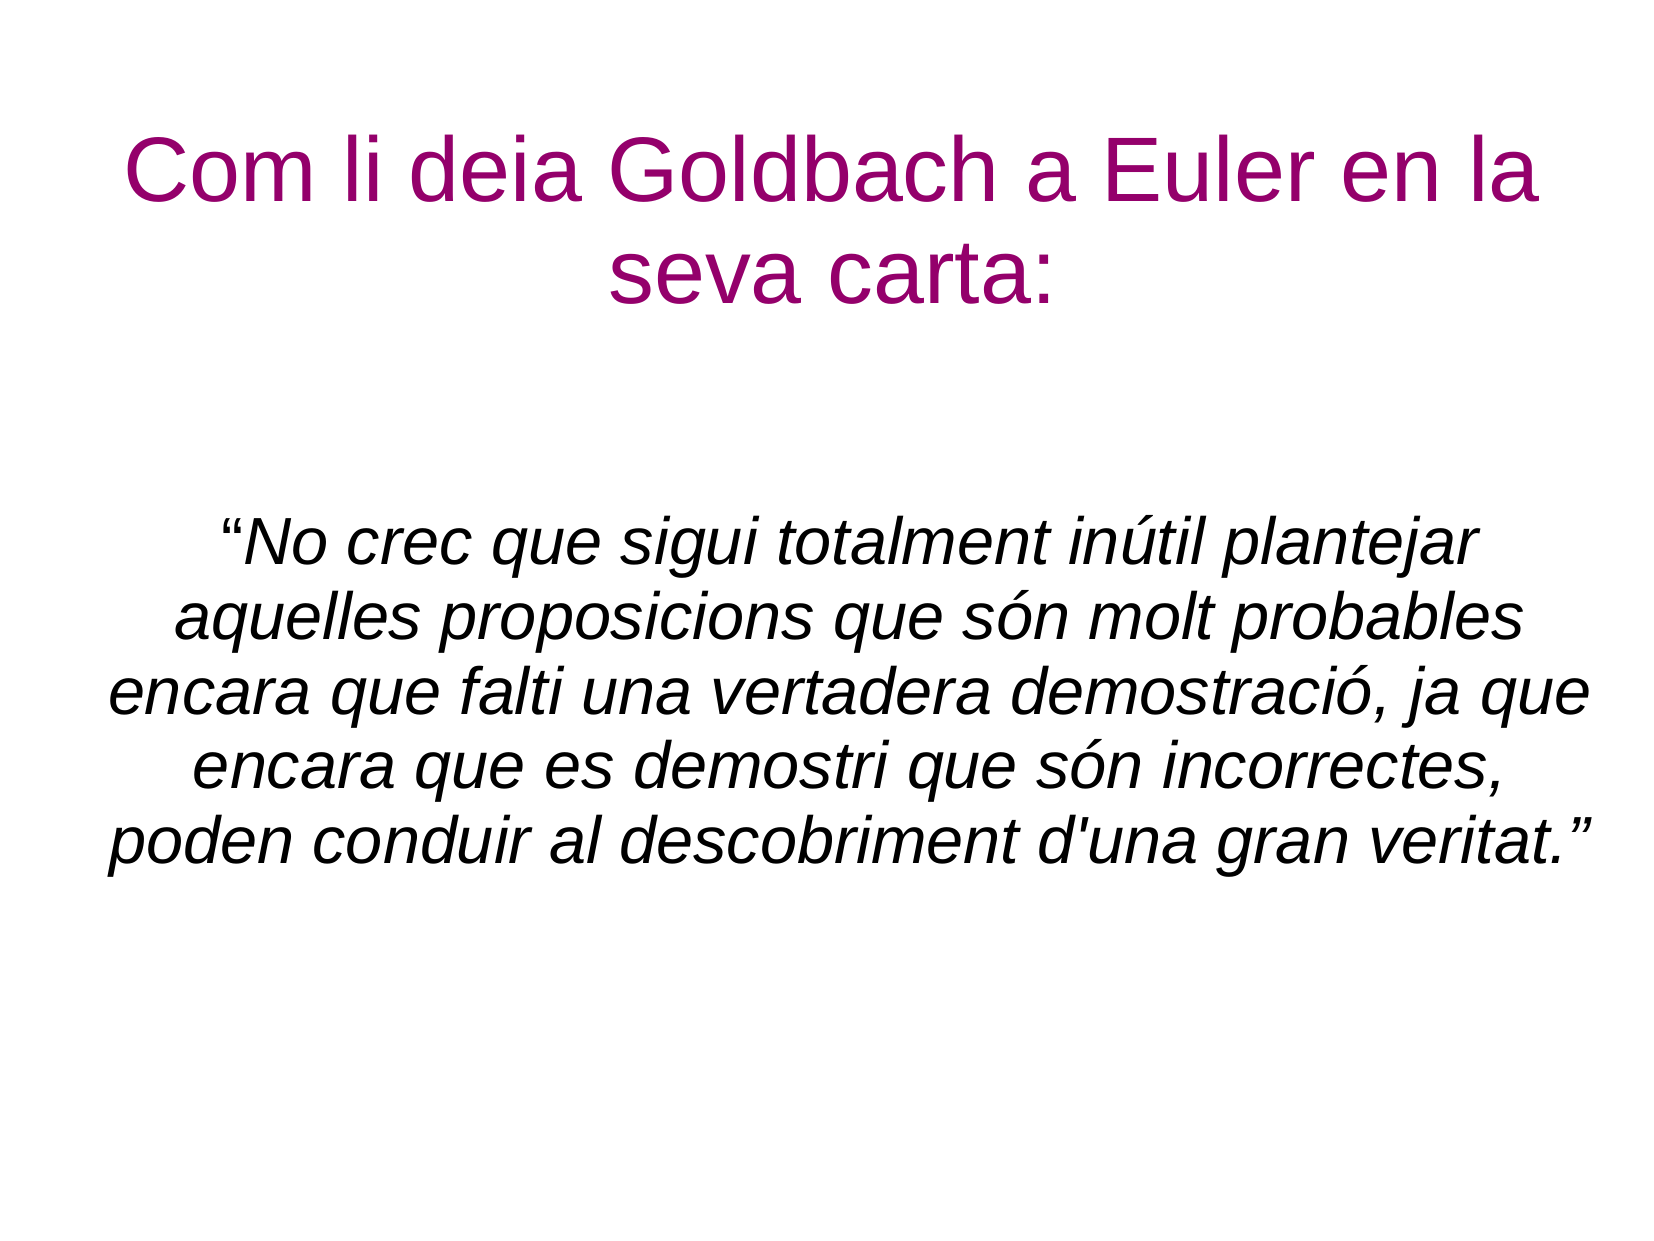

Com li deia Goldbach a Euler en la seva carta:
# “No crec que sigui totalment inútil plantejar aquelles proposicions que són molt probables encara que falti una vertadera demostració, ja que encara que es demostri que són incorrectes, poden conduir al descobriment d'una gran veritat.”